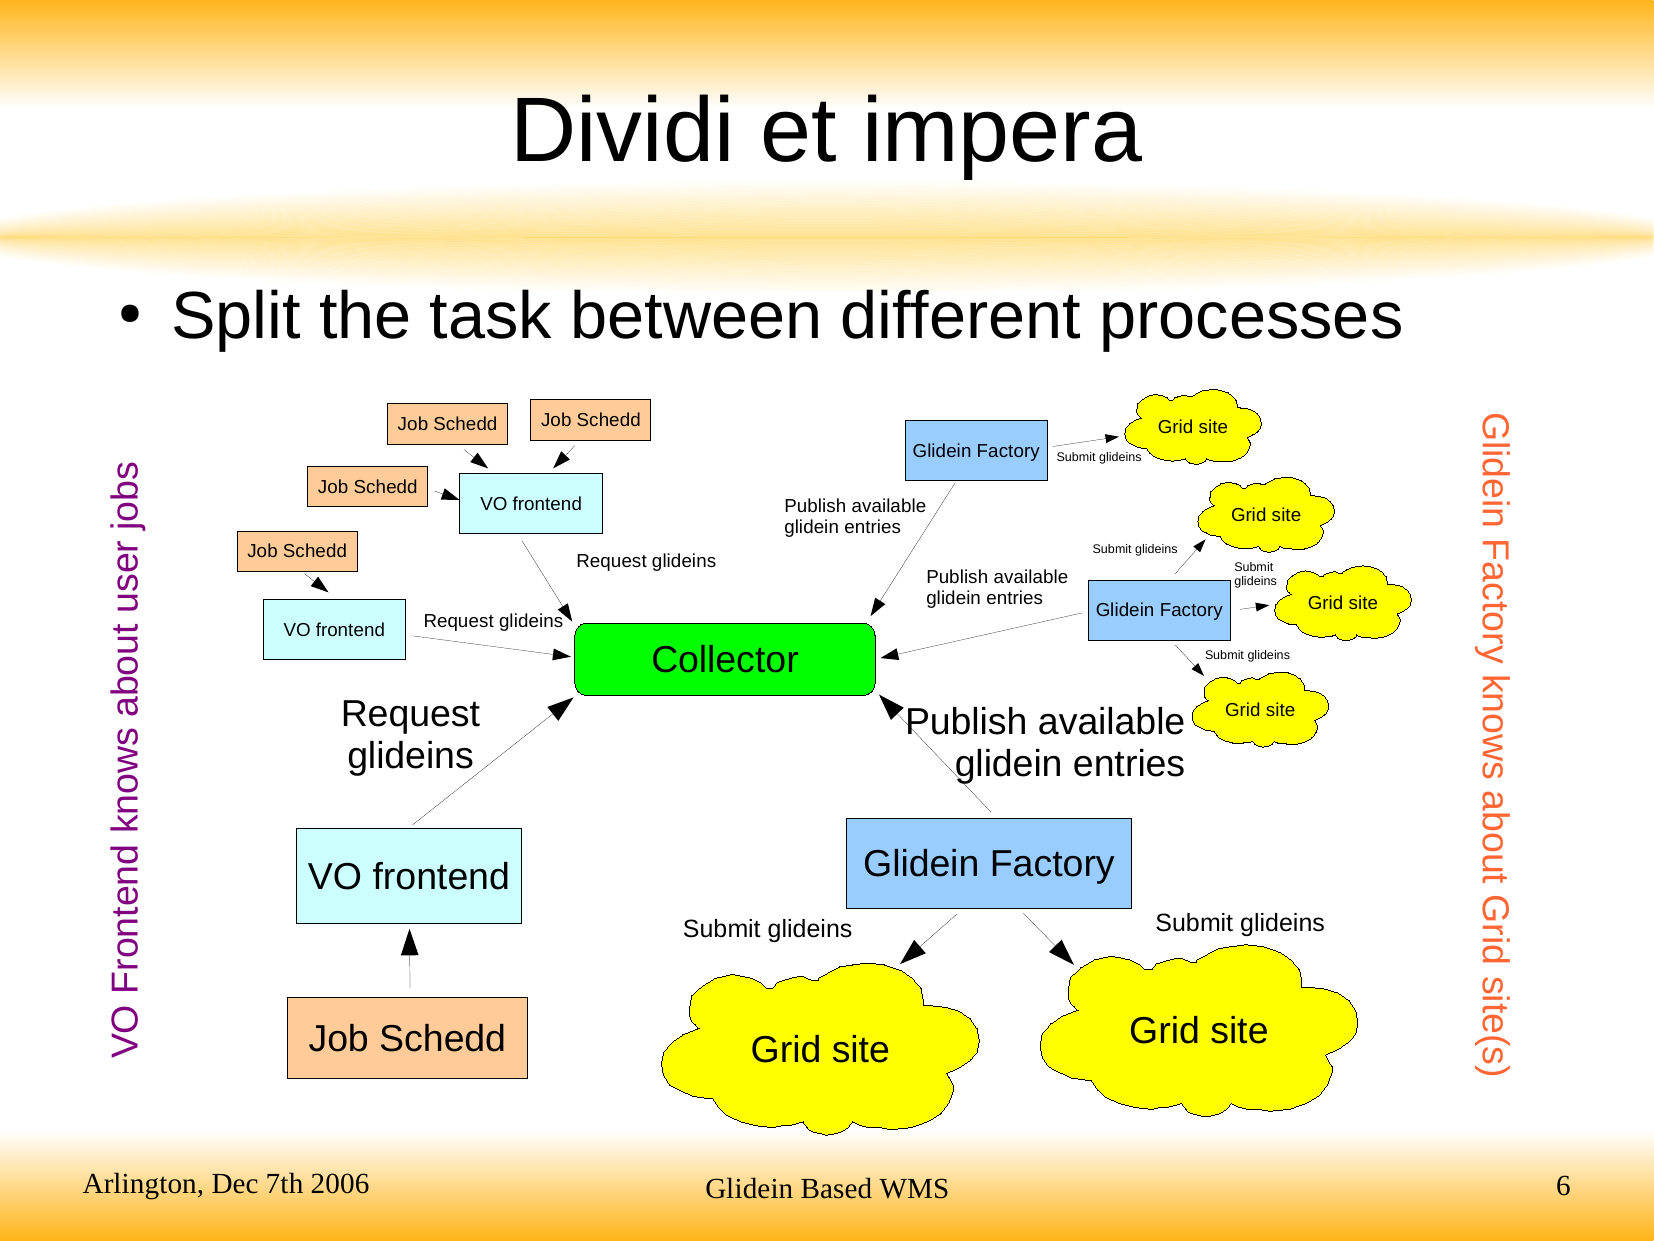

# Dividi et impera
Split the task between different processes
Grid site
Job Schedd
Job Schedd
Glidein Factory
Submit glideins
Job Schedd
VO frontend
Grid site
Publish available
glidein entries
Job Schedd
Submit glideins
Request glideins
Submit
glideins
Publish available
glidein entries
Grid site
Glidein Factory
VO frontend
Request glideins
Collector
Submit glideins
Grid site
Request
glideins
Publish available
 glidein entries
Glidein Factory knows about Grid site(s)
VO Frontend knows about user jobs
Glidein Factory
VO frontend
Submit glideins
Submit glideins
Grid site
Grid site
Job Schedd
Arlington, Dec 7th 2006
6
Glidein Based WMS